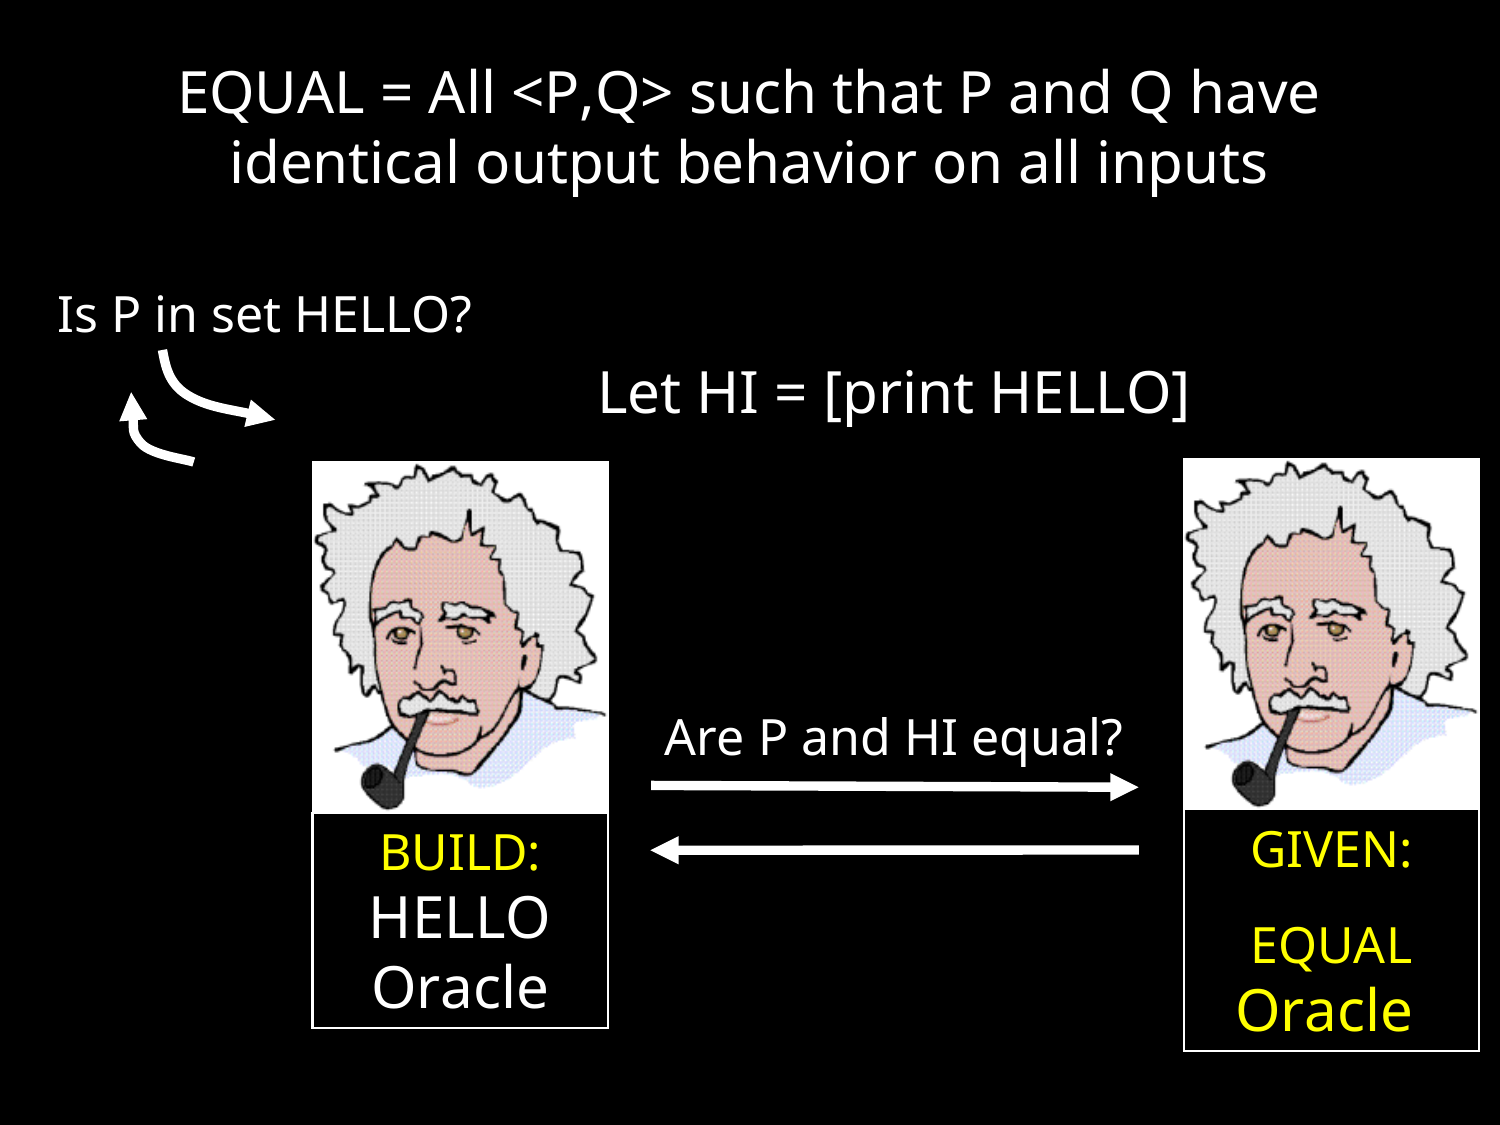

EQUAL = All <P,Q> such that P and Q have identical output behavior on all inputs
Is P in set HELLO?
Let HI = [print HELLO]
Are P and HI equal?
GIVEN:
EQUALOracle
BUILD:HELLOOracle